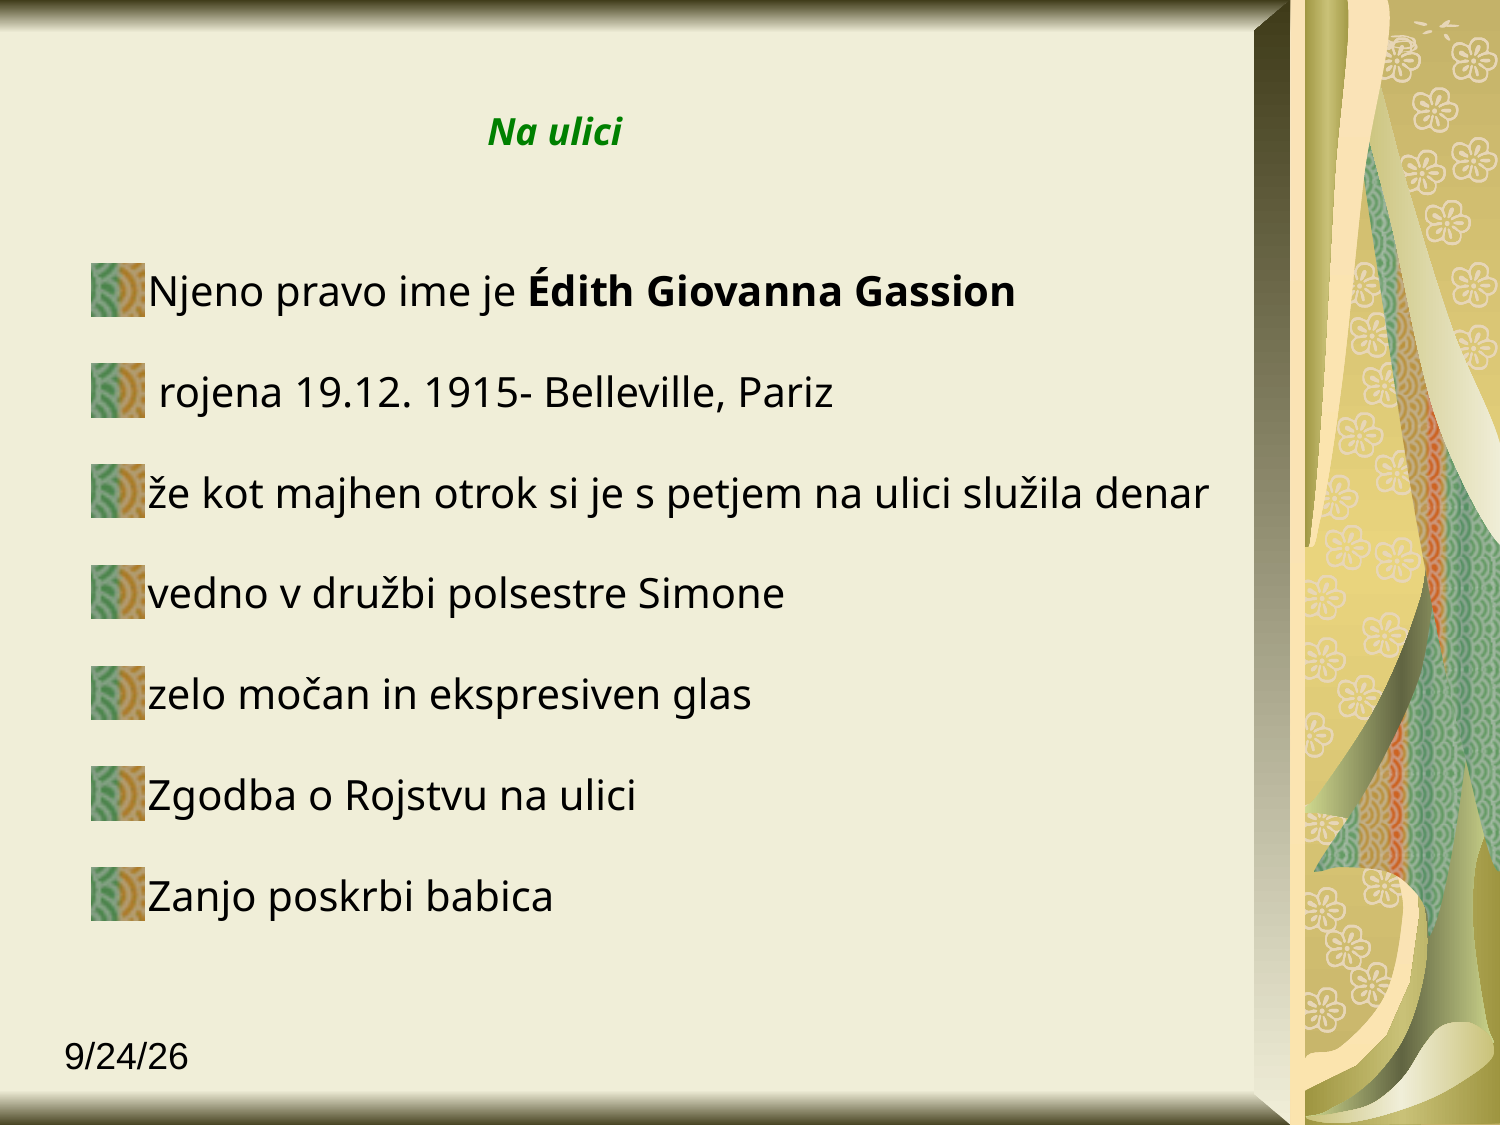

Na ulici
#
Njeno pravo ime je Édith Giovanna Gassion
 rojena 19.12. 1915- Belleville, Pariz
že kot majhen otrok si je s petjem na ulici služila denar
vedno v družbi polsestre Simone
zelo močan in ekspresiven glas
Zgodba o Rojstvu na ulici
Zanjo poskrbi babica